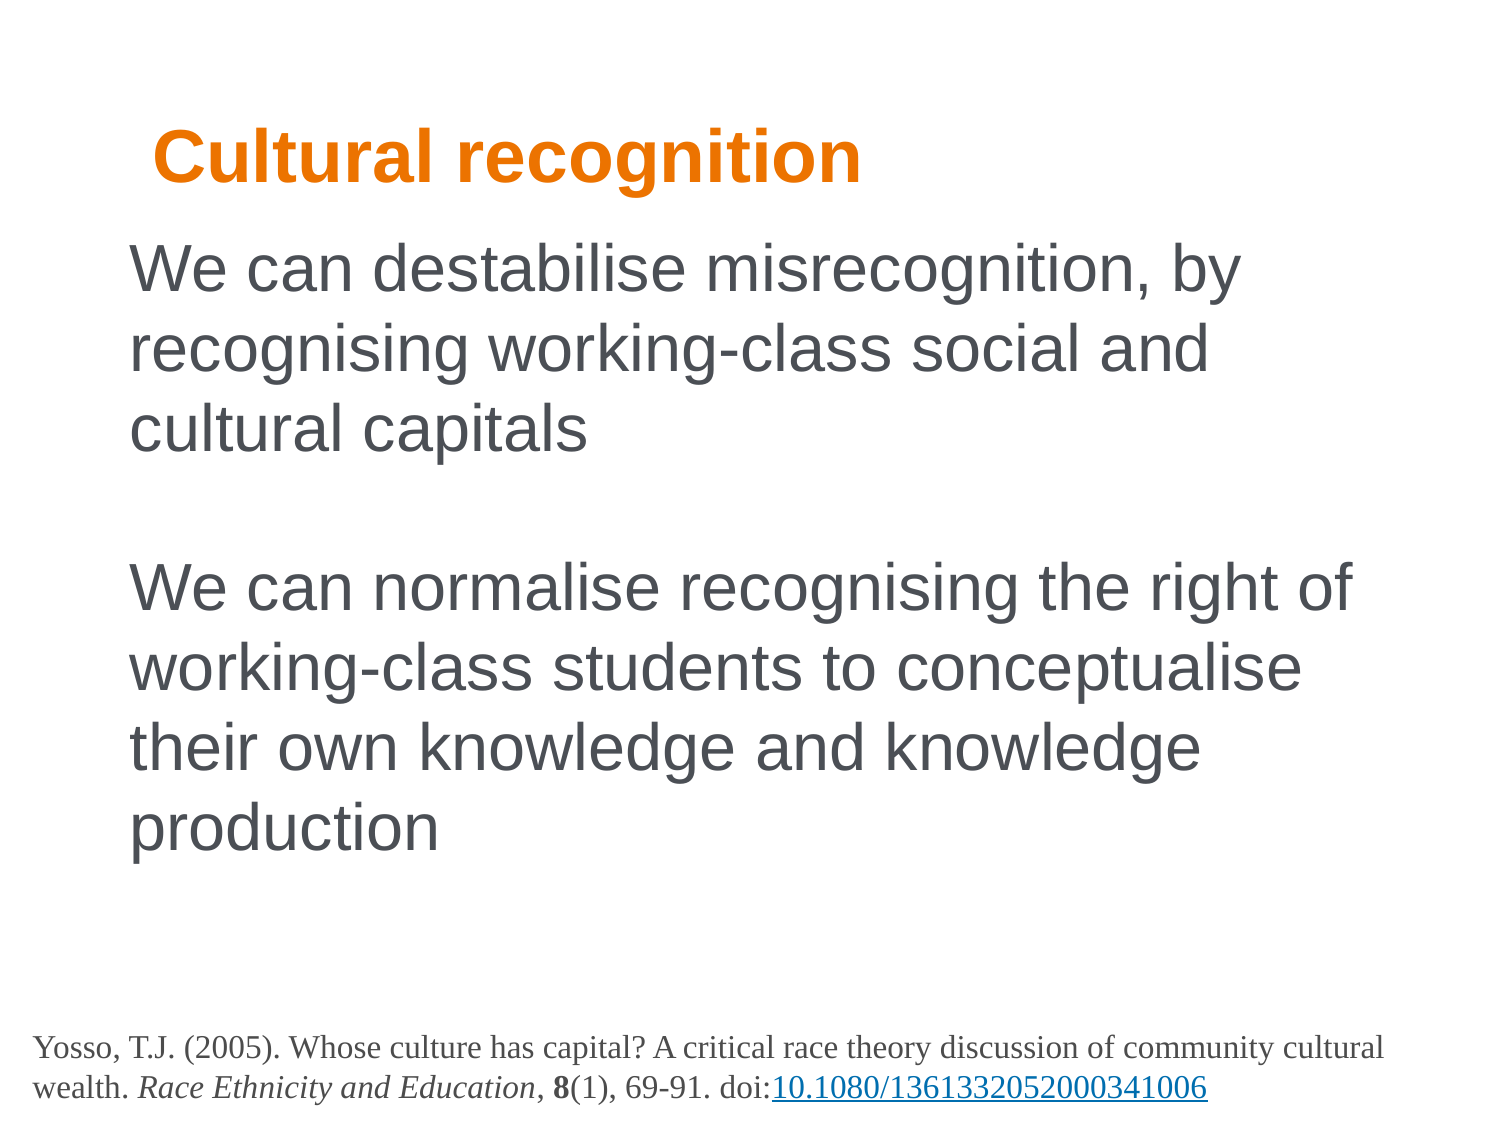

Cultural recognition
We can destabilise misrecognition, by recognising working-class social and cultural capitals
We can normalise recognising the right of working-class students to conceptualise their own knowledge and knowledge production
Yosso, T.J. (2005). Whose culture has capital? A critical race theory discussion of community cultural wealth. Race Ethnicity and Education, 8(1), 69-91. doi:10.1080/1361332052000341006